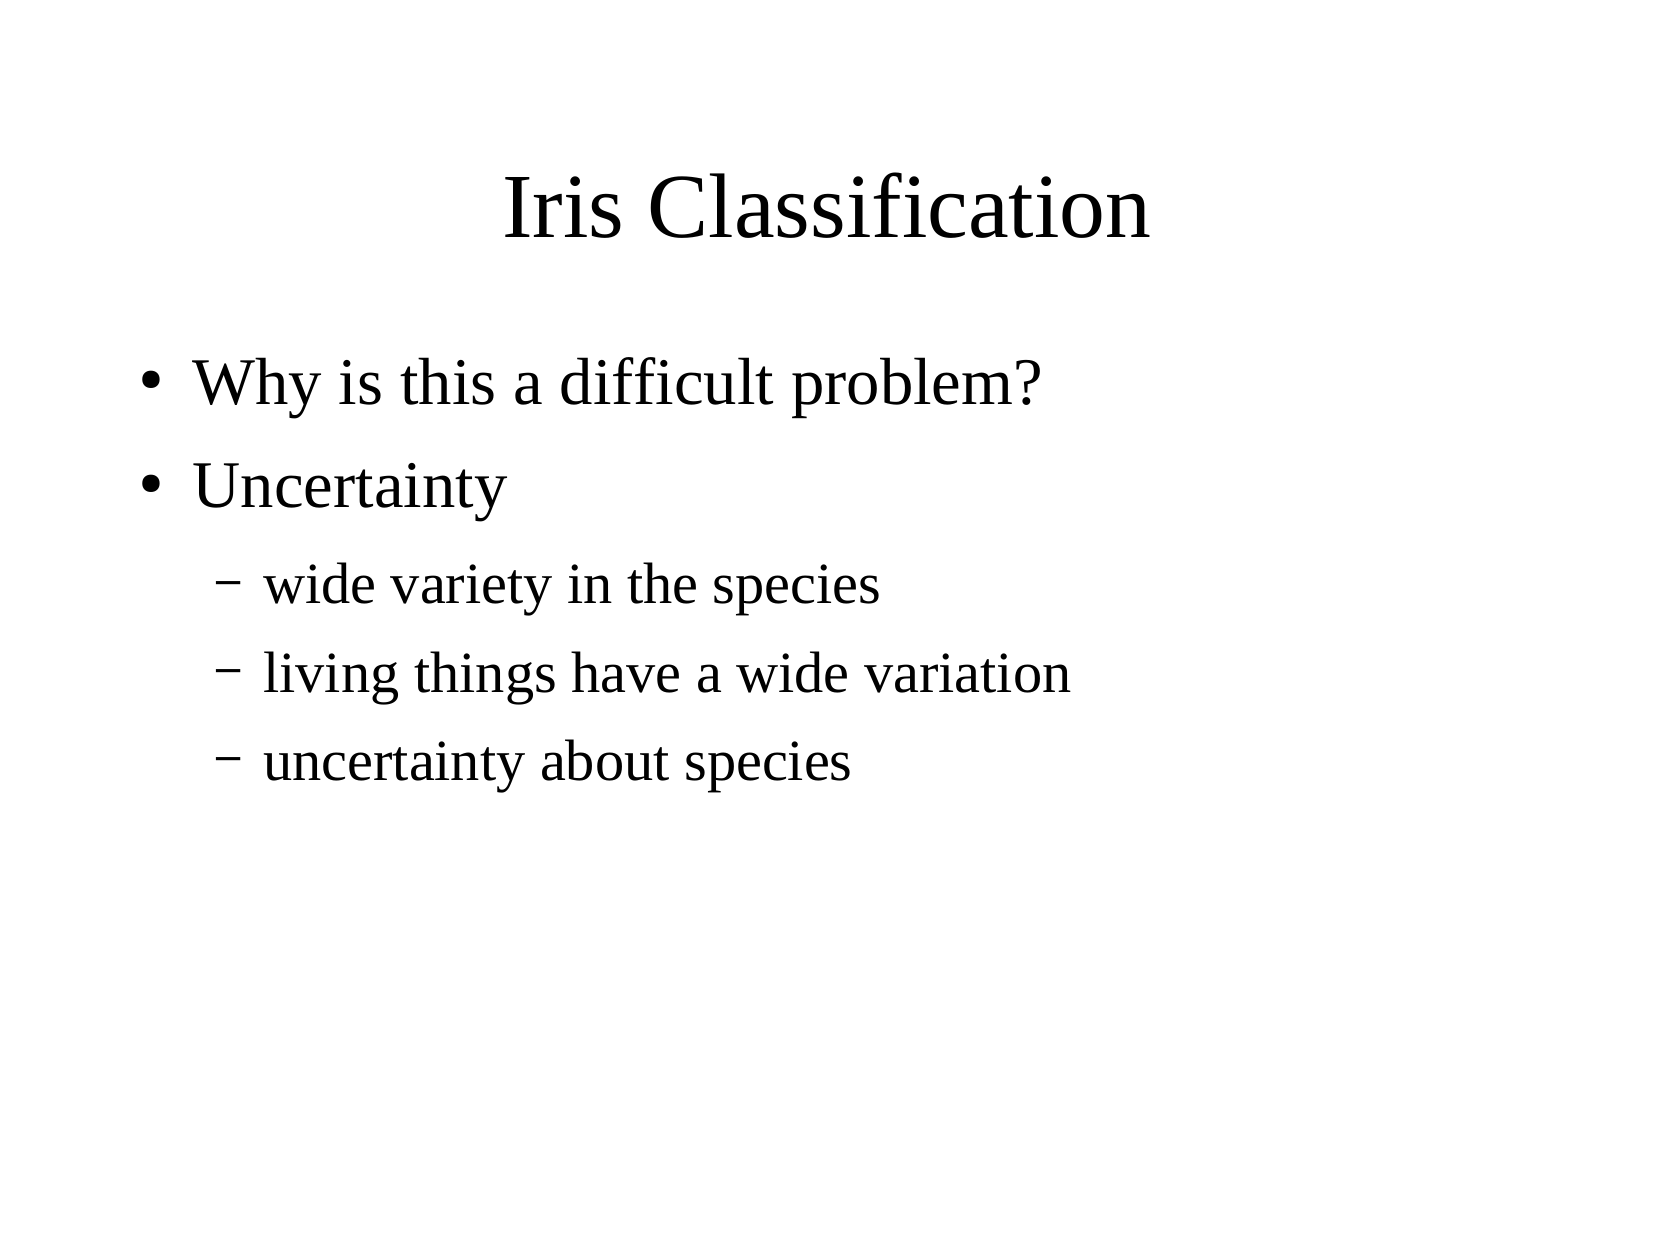

# Iris Classification
Why is this a difficult problem?
Uncertainty
wide variety in the species
living things have a wide variation
uncertainty about species